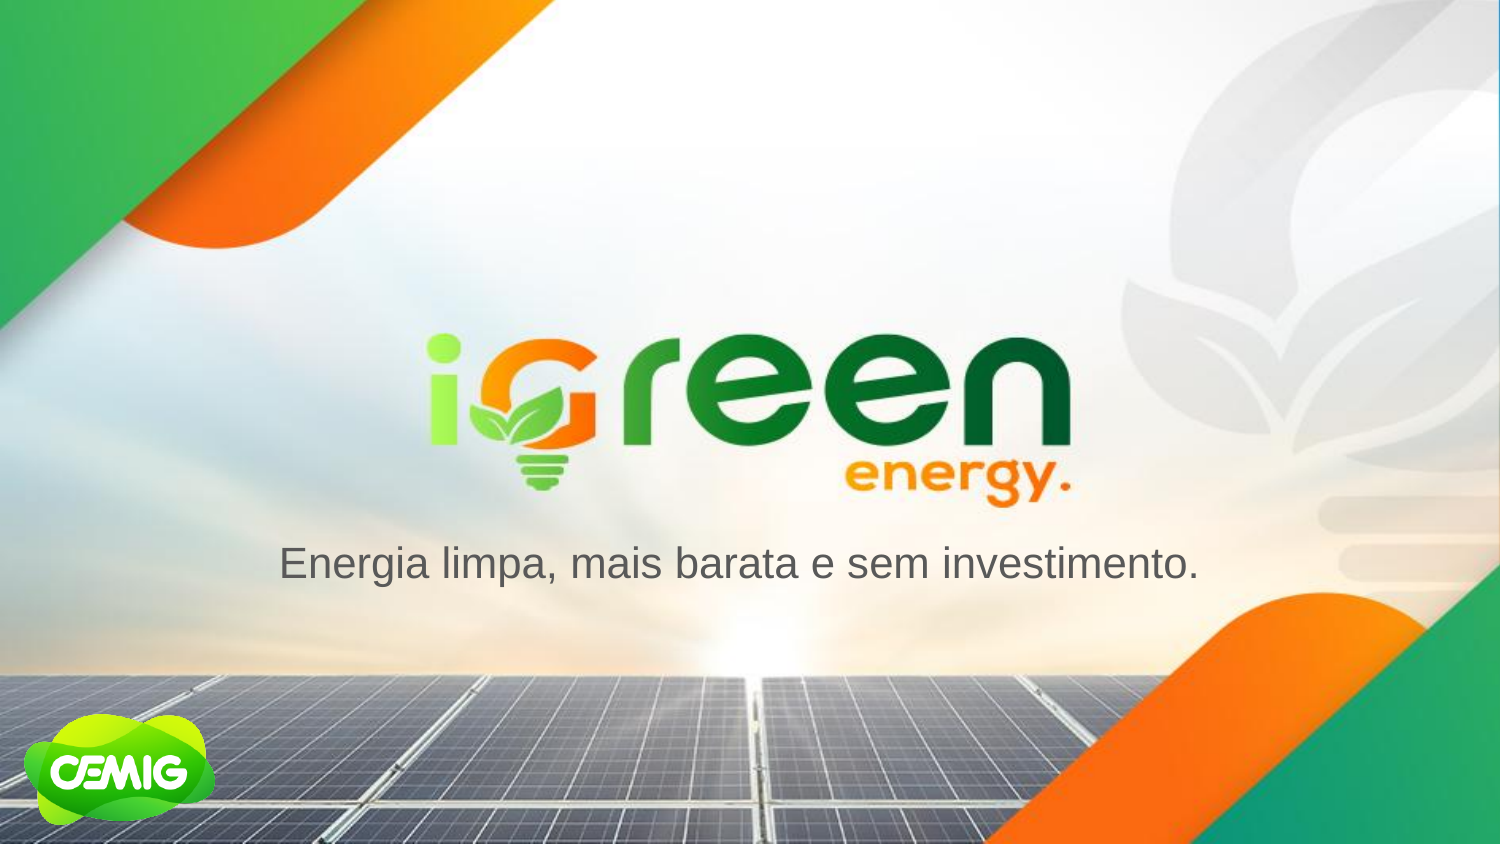

# Energia limpa, mais barata e sem investimento.